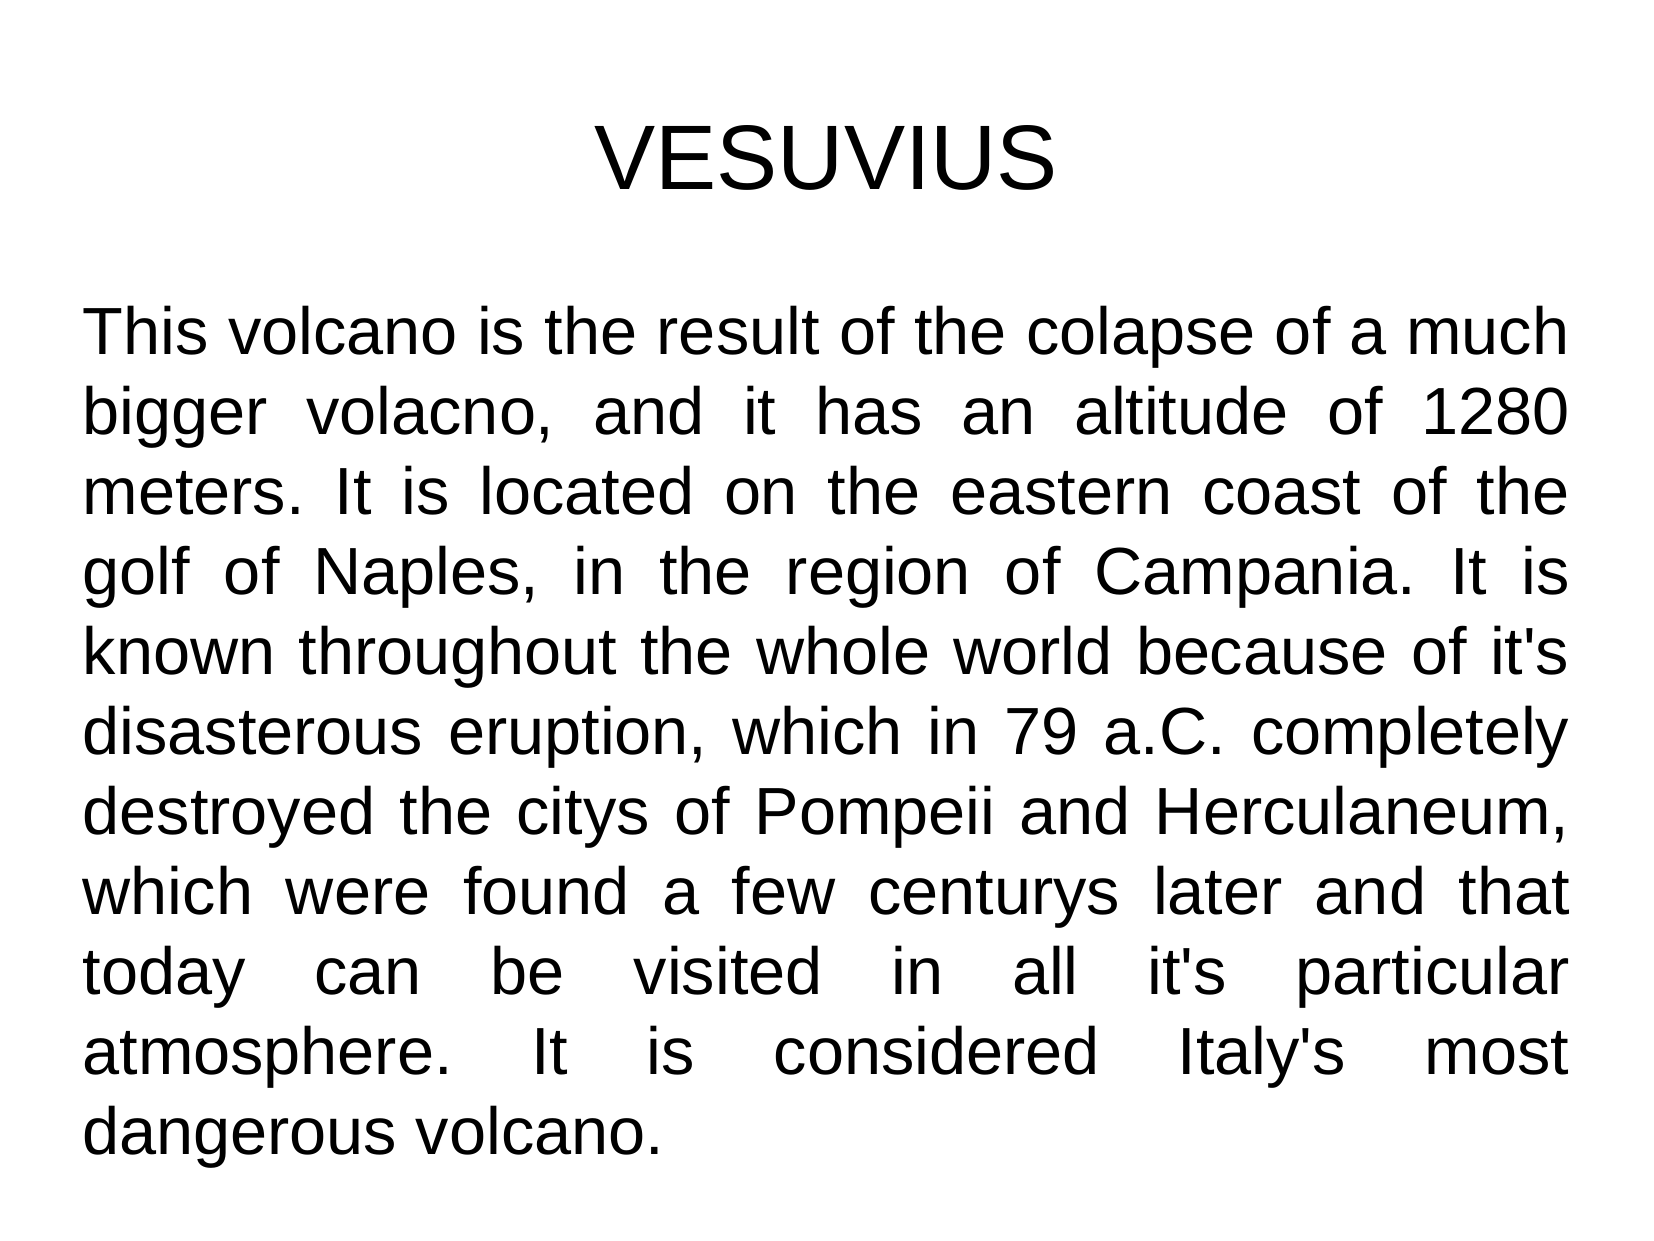

# VESUVIUS
This volcano is the result of the colapse of a much bigger volacno, and it has an altitude of 1280 meters. It is located on the eastern coast of the golf of Naples, in the region of Campania. It is known throughout the whole world because of it's disasterous eruption, which in 79 a.C. completely destroyed the citys of Pompeii and Herculaneum, which were found a few centurys later and that today can be visited in all it's particular atmosphere. It is considered Italy's most dangerous volcano.